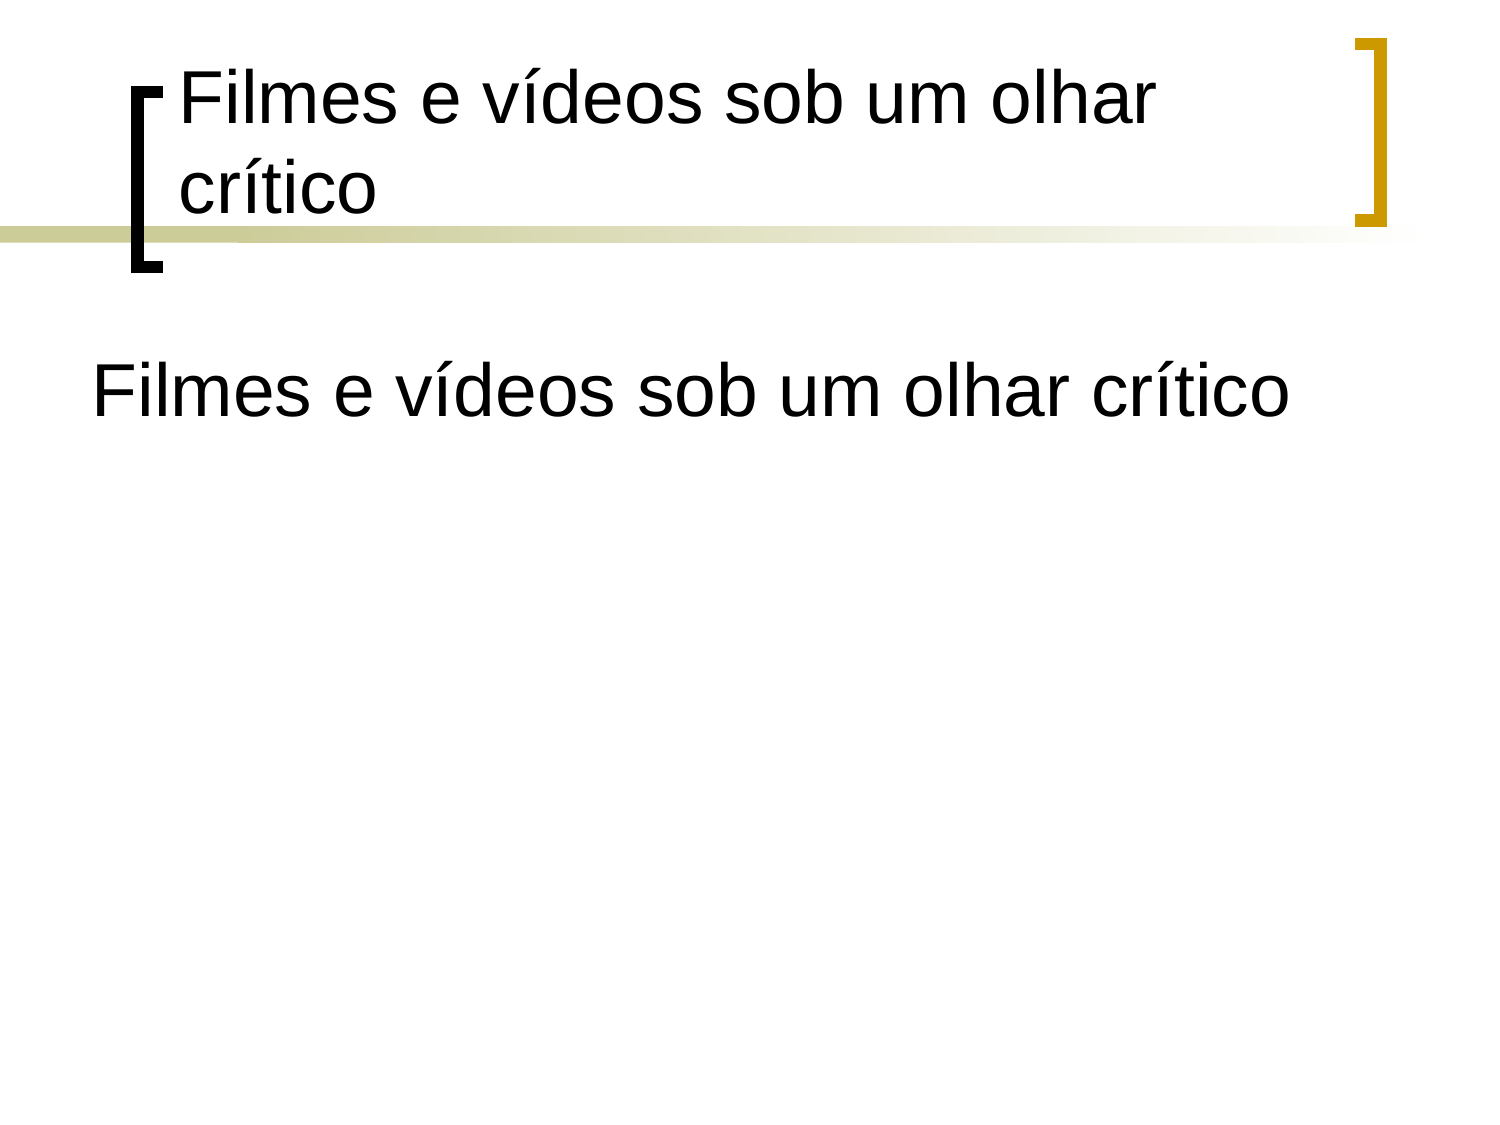

Filmes e vídeos sob um olhar crítico
# Filmes e vídeos sob um olhar crítico